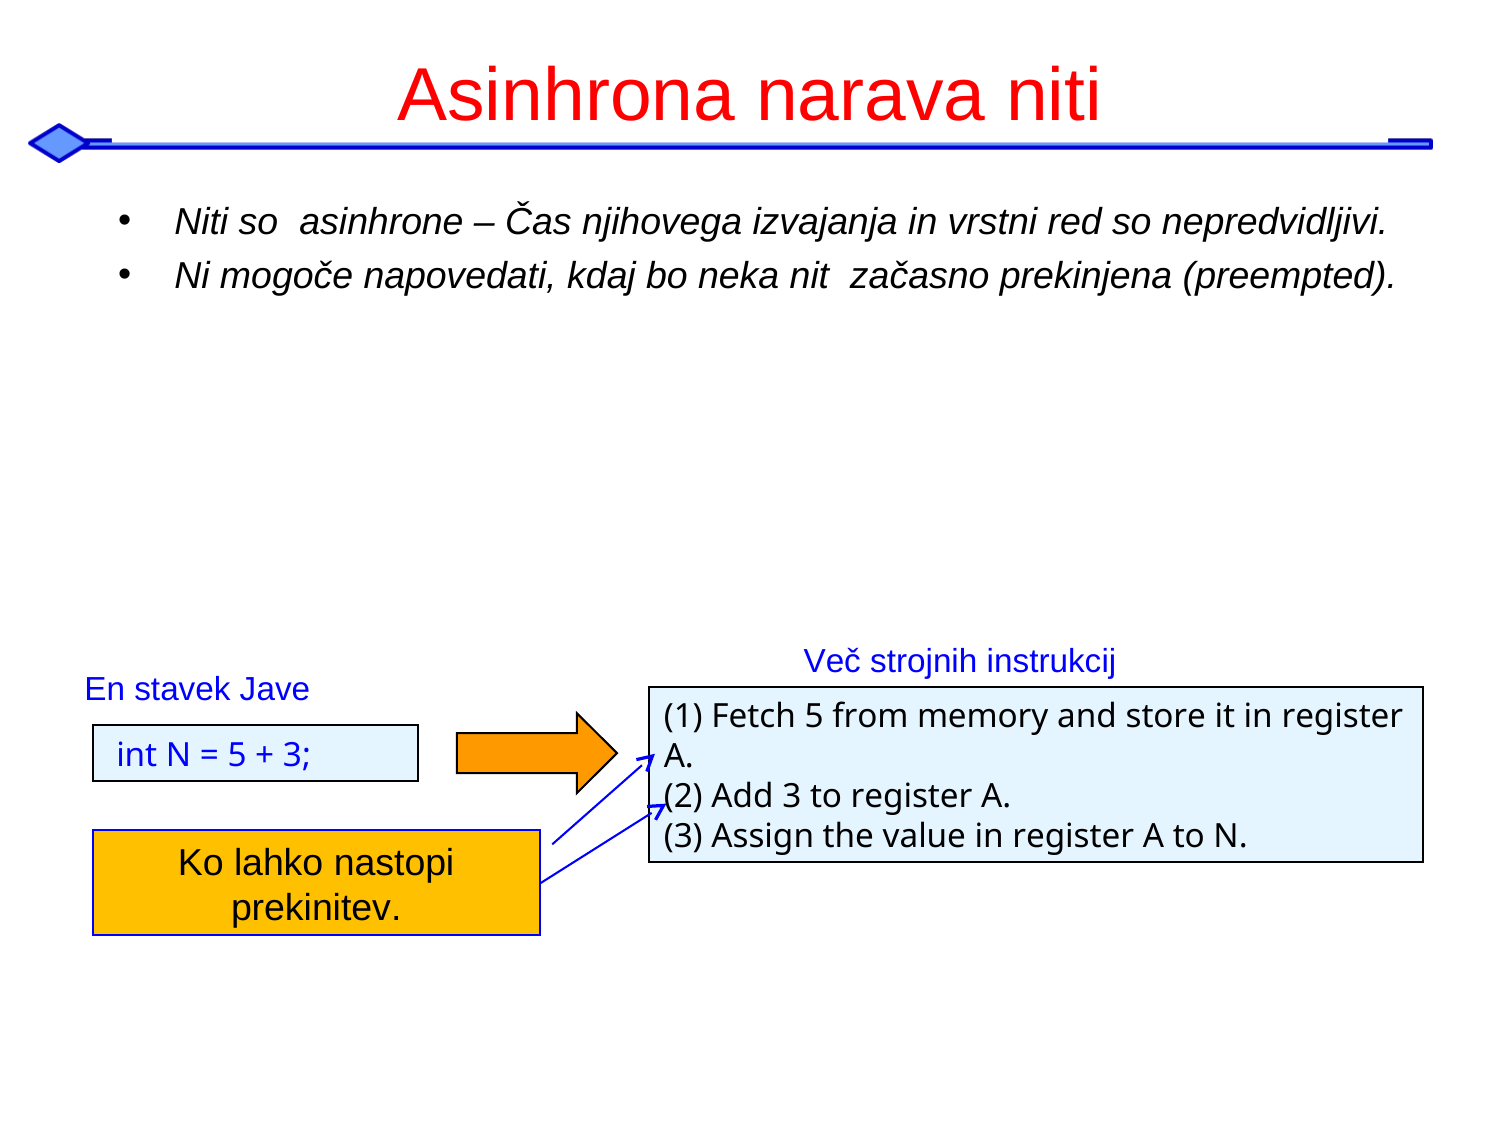

# Asinhrona narava niti
Niti so asinhrone – Čas njihovega izvajanja in vrstni red so nepredvidljivi.
Ni mogoče napovedati, kdaj bo neka nit začasno prekinjena (preempted).
Več strojnih instrukcij
En stavek Jave
(1) Fetch 5 from memory and store it in register A.
(2) Add 3 to register A.
(3) Assign the value in register A to N.
 int N = 5 + 3;
Ko lahko nastopi prekinitev.